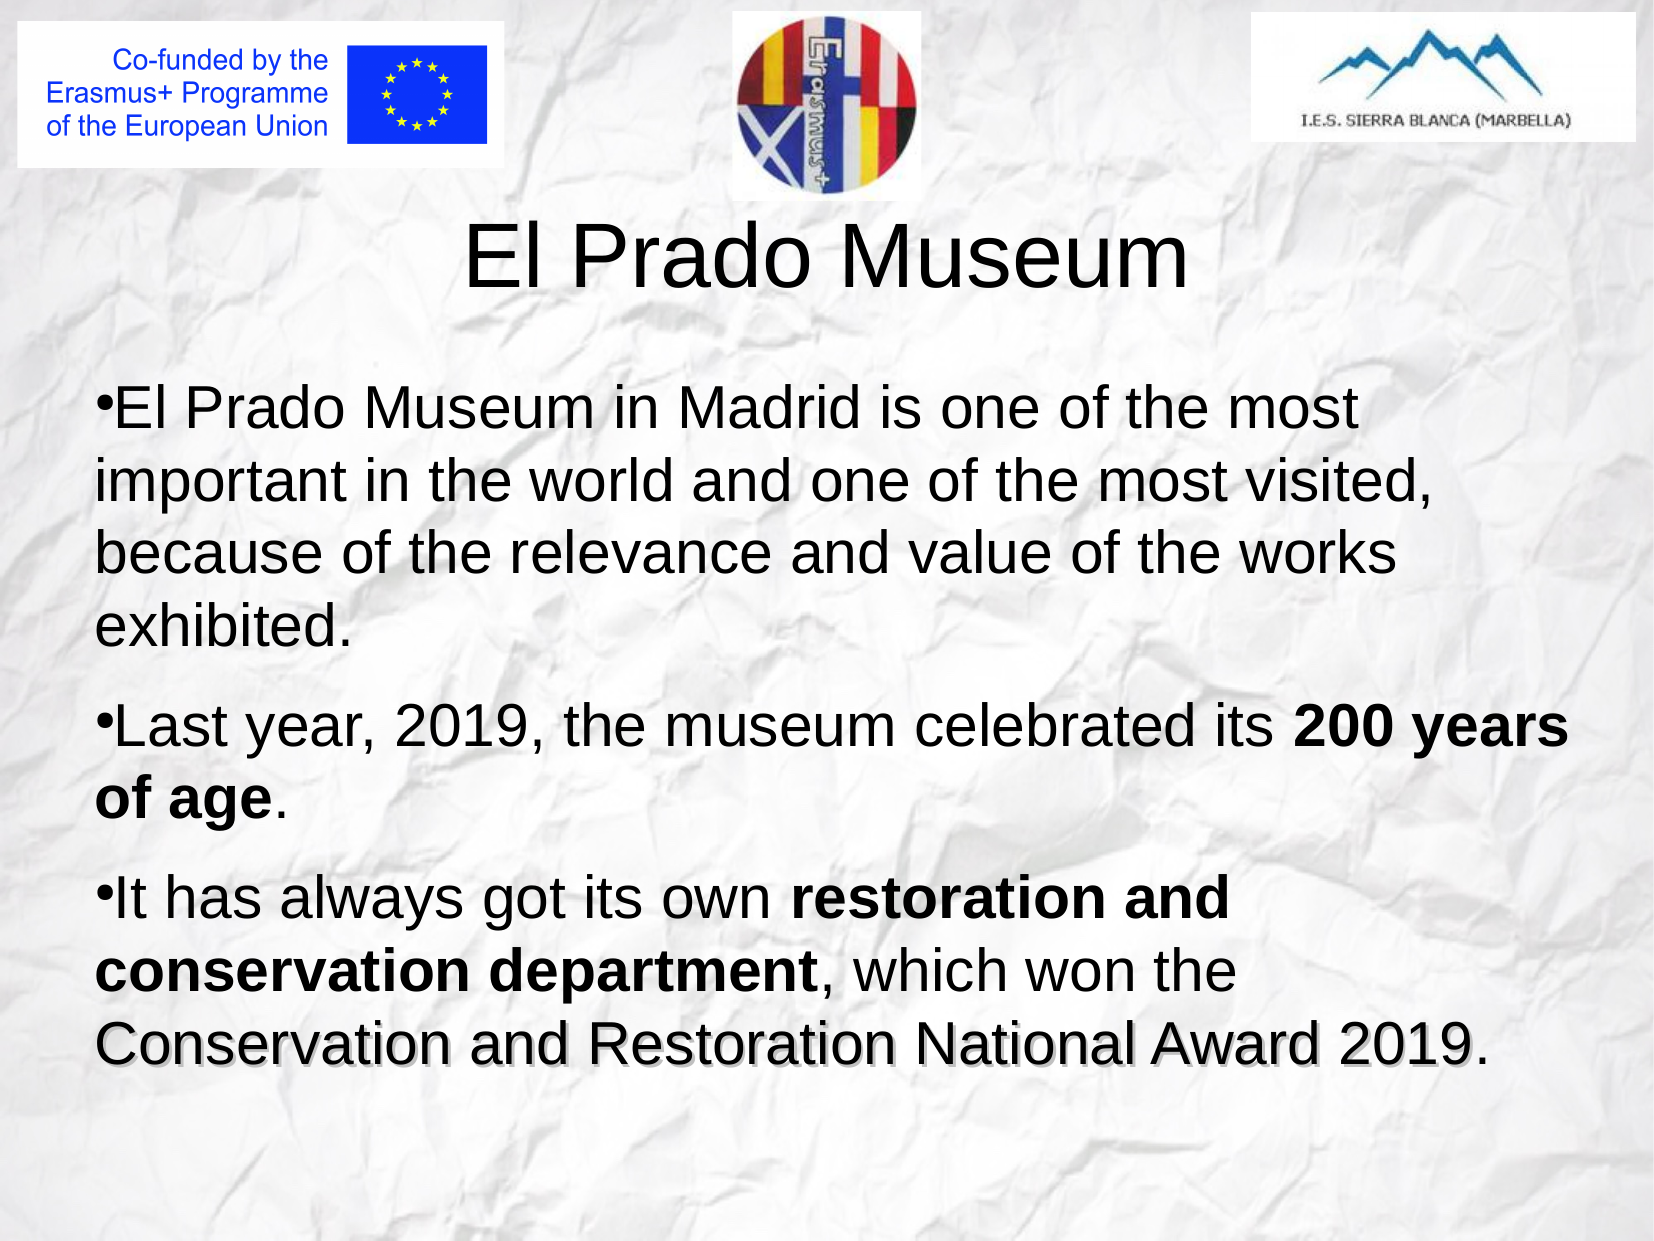

# El Prado Museum
El Prado Museum in Madrid is one of the most important in the world and one of the most visited, because of the relevance and value of the works exhibited.
Last year, 2019, the museum celebrated its 200 years of age.
It has always got its own restoration and conservation department, which won the Conservation and Restoration National Award 2019.